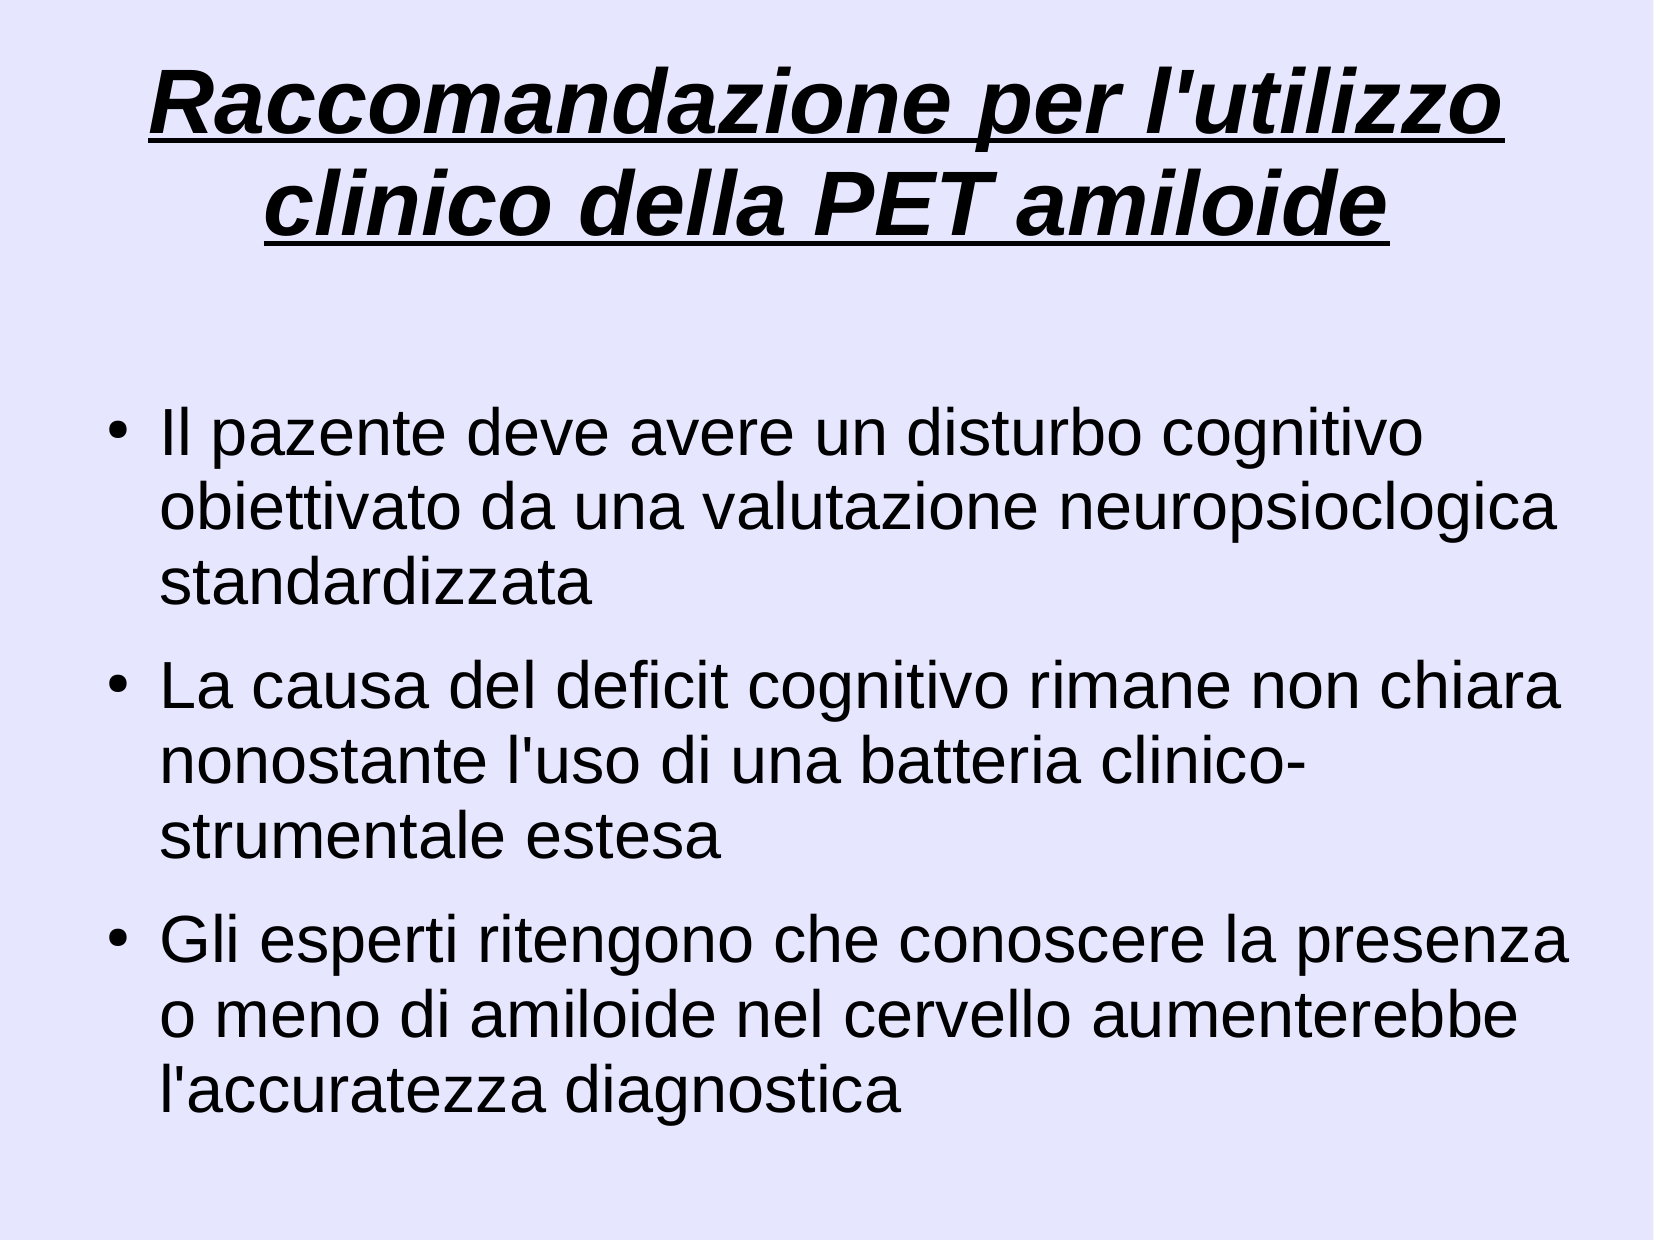

# Raccomandazione per l'utilizzo clinico della PET amiloide
Il pazente deve avere un disturbo cognitivo obiettivato da una valutazione neuropsioclogica standardizzata
La causa del deficit cognitivo rimane non chiara nonostante l'uso di una batteria clinico-strumentale estesa
Gli esperti ritengono che conoscere la presenza o meno di amiloide nel cervello aumenterebbe l'accuratezza diagnostica